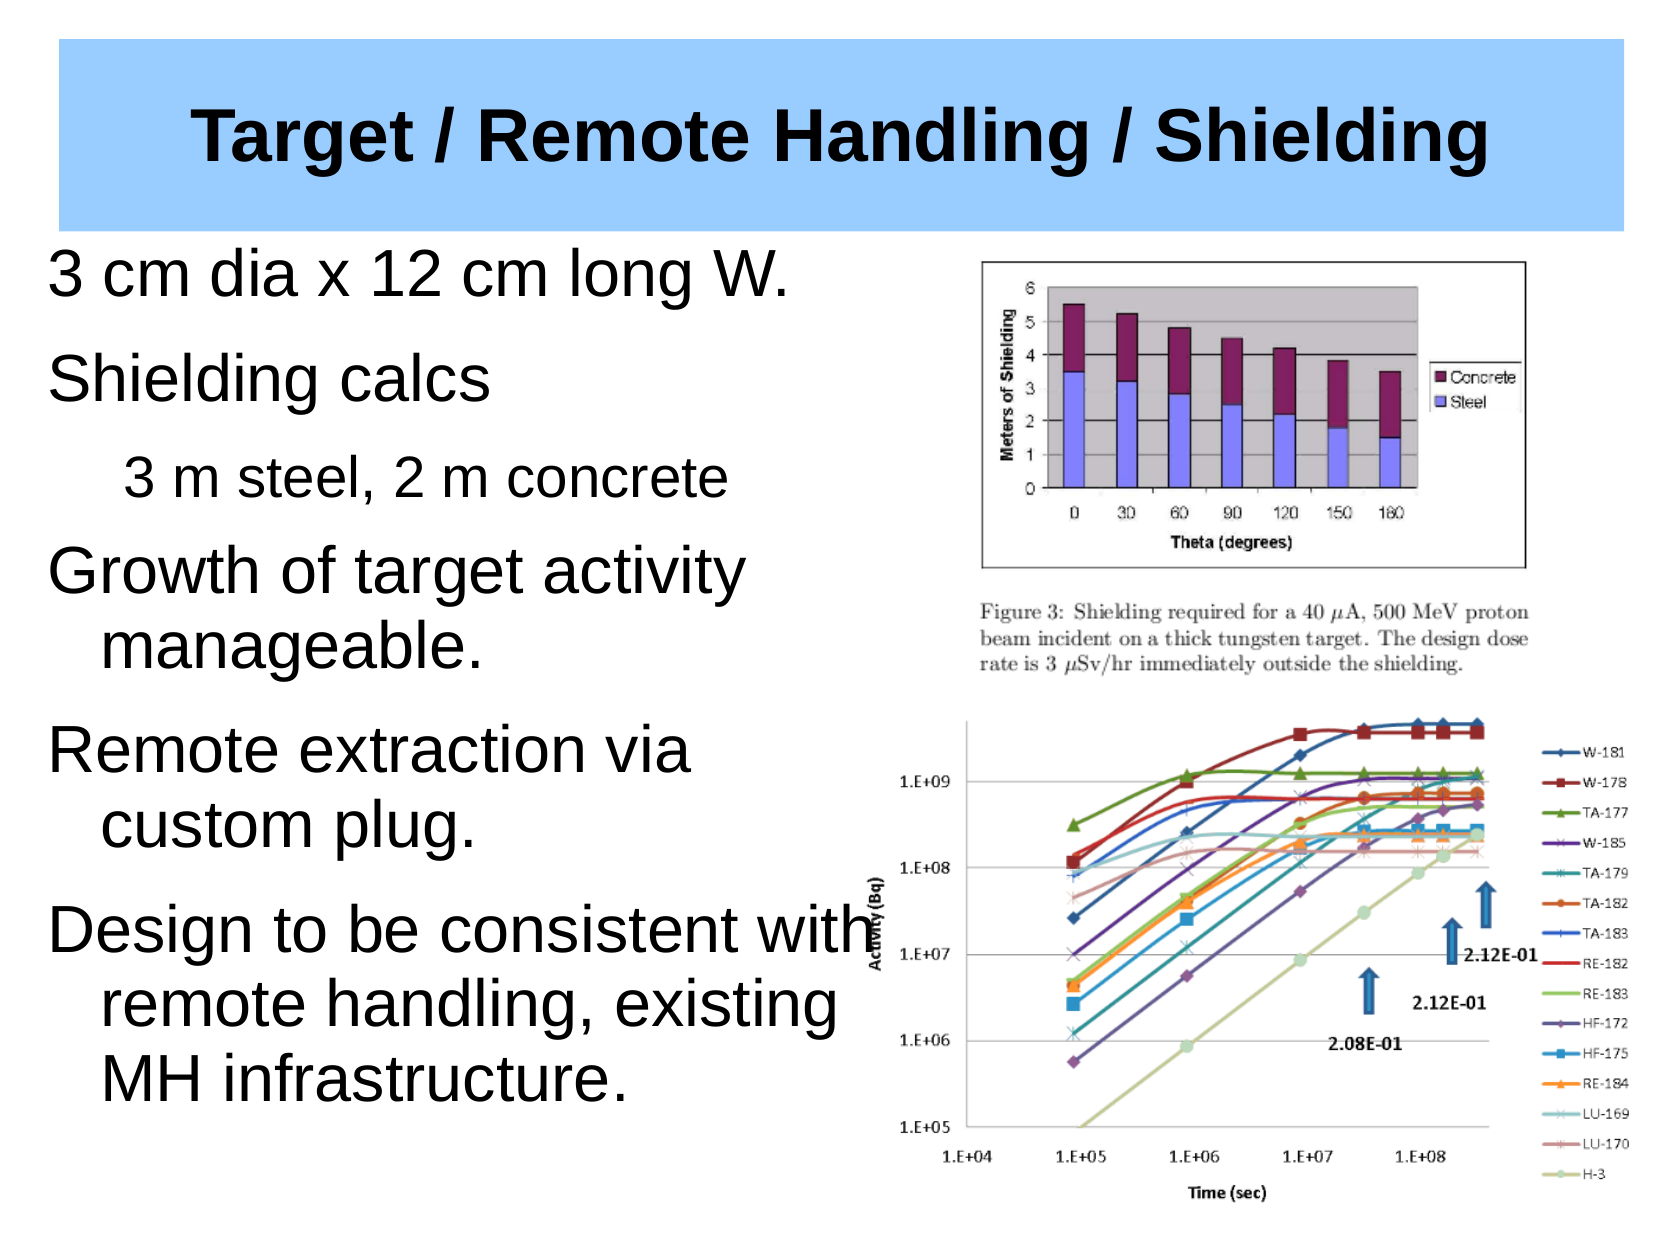

# Target / Remote Handling / Shielding
3 cm dia x 12 cm long W.
Shielding calcs
3 m steel, 2 m concrete
Growth of target activity manageable.
Remote extraction via custom plug.
Design to be consistent with remote handling, existing MH infrastructure.